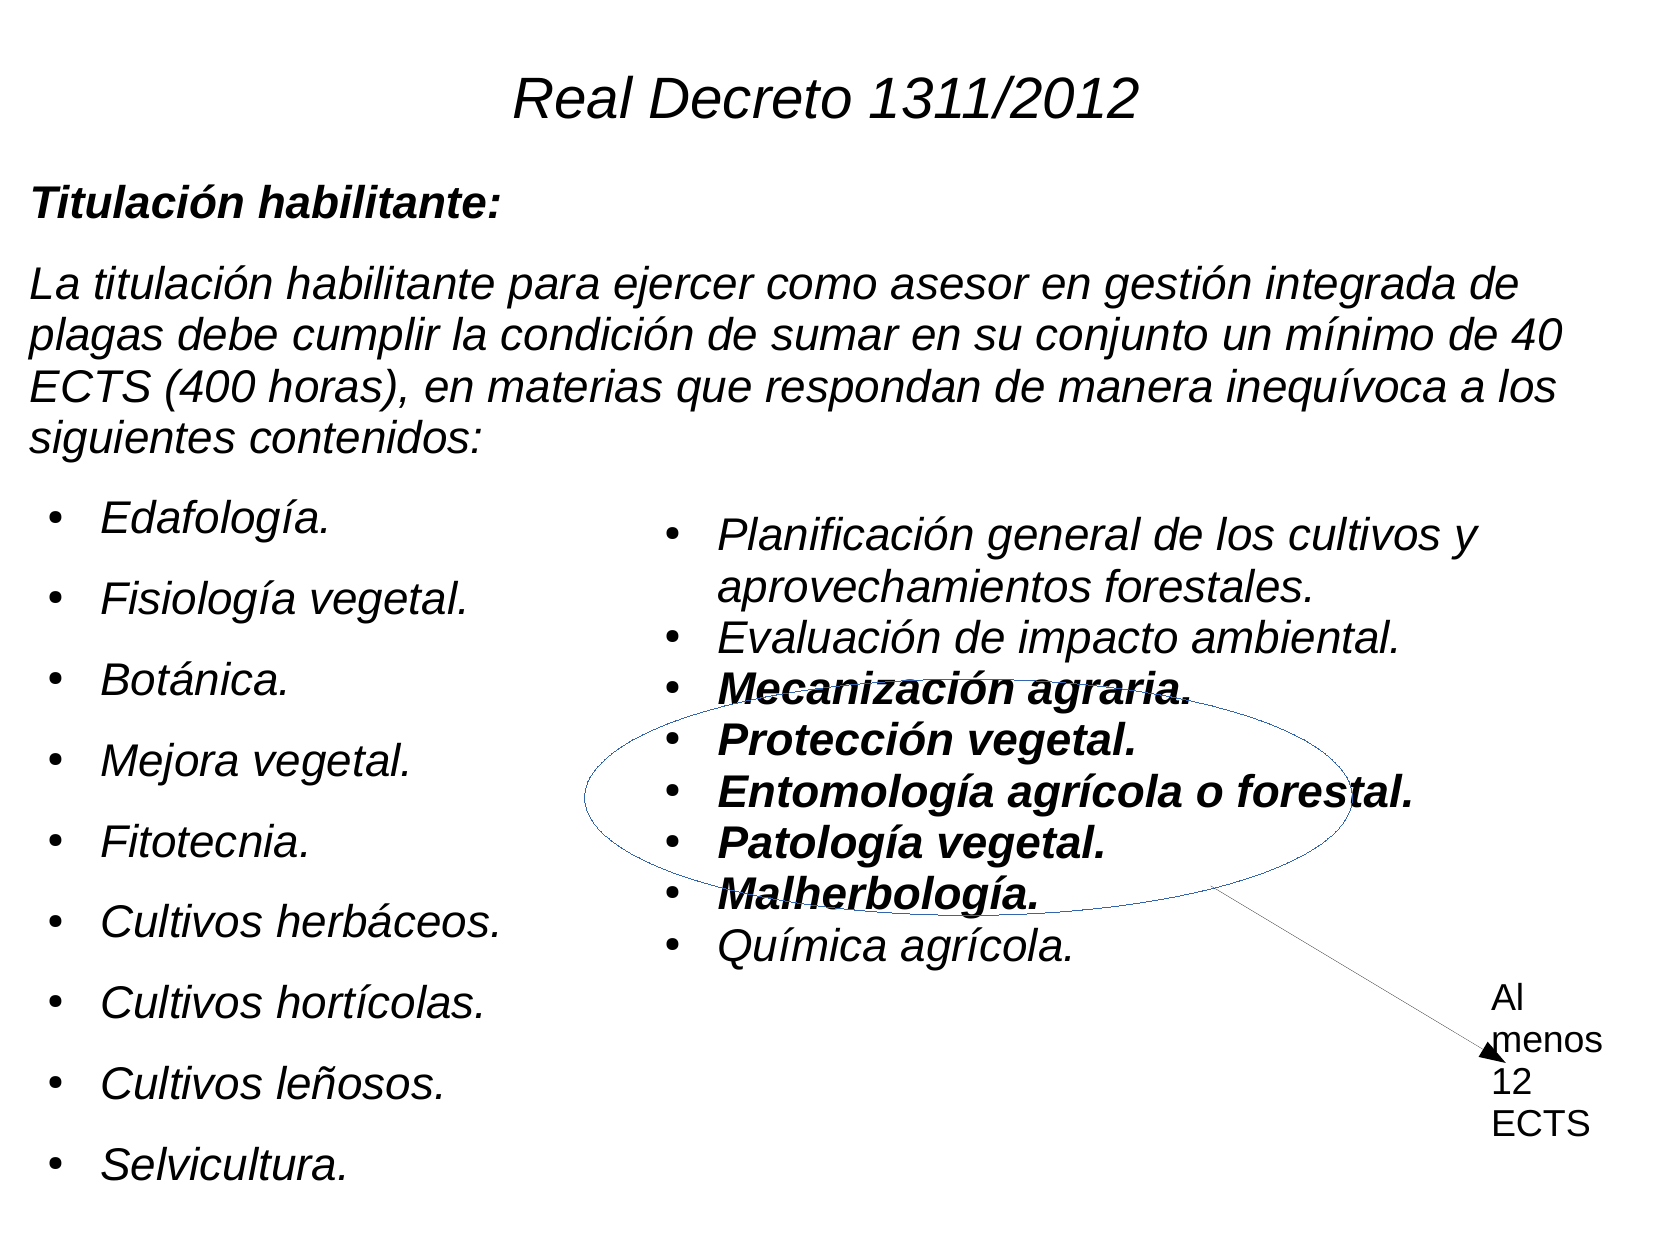

# Real Decreto 1311/2012
Titulación habilitante:
La titulación habilitante para ejercer como asesor en gestión integrada de plagas debe cumplir la condición de sumar en su conjunto un mínimo de 40 ECTS (400 horas), en materias que respondan de manera inequívoca a los siguientes contenidos:
Edafología.
Fisiología vegetal.
Botánica.
Mejora vegetal.
Fitotecnia.
Cultivos herbáceos.
Cultivos hortícolas.
Cultivos leñosos.
Selvicultura.
Planificación general de los cultivos y aprovechamientos forestales.
Evaluación de impacto ambiental.
Mecanización agraria.
Protección vegetal.
Entomología agrícola o forestal.
Patología vegetal.
Malherbología.
Química agrícola.
Al menos 12 ECTS